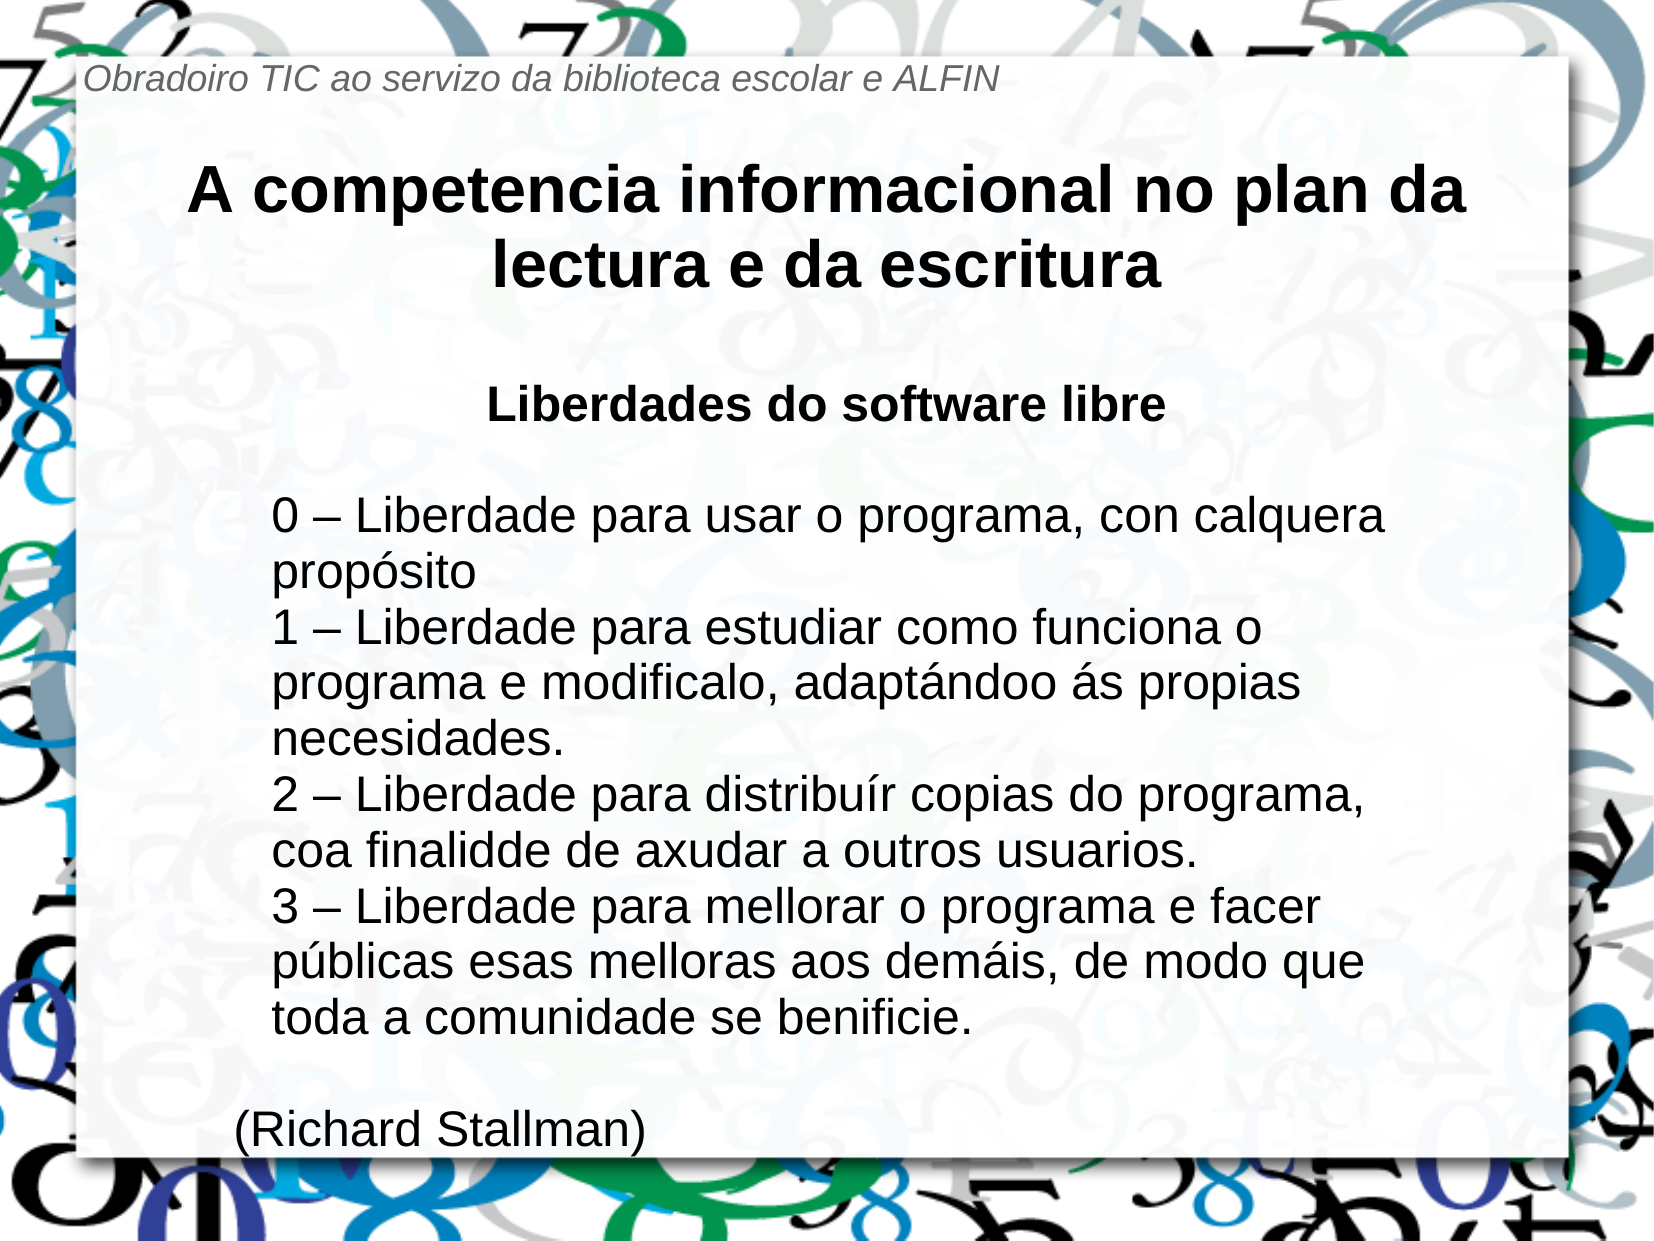

Obradoiro TIC ao servizo da biblioteca escolar e ALFIN
A competencia informacional no plan da lectura e da escritura
Liberdades do software libre
0 – Liberdade para usar o programa, con calquera propósito
1 – Liberdade para estudiar como funciona o programa e modificalo, adaptándoo ás propias necesidades.
2 – Liberdade para distribuír copias do programa, coa finalidde de axudar a outros usuarios.
3 – Liberdade para mellorar o programa e facer públicas esas melloras aos demáis, de modo que toda a comunidade se benificie.
(Richard Stallman)